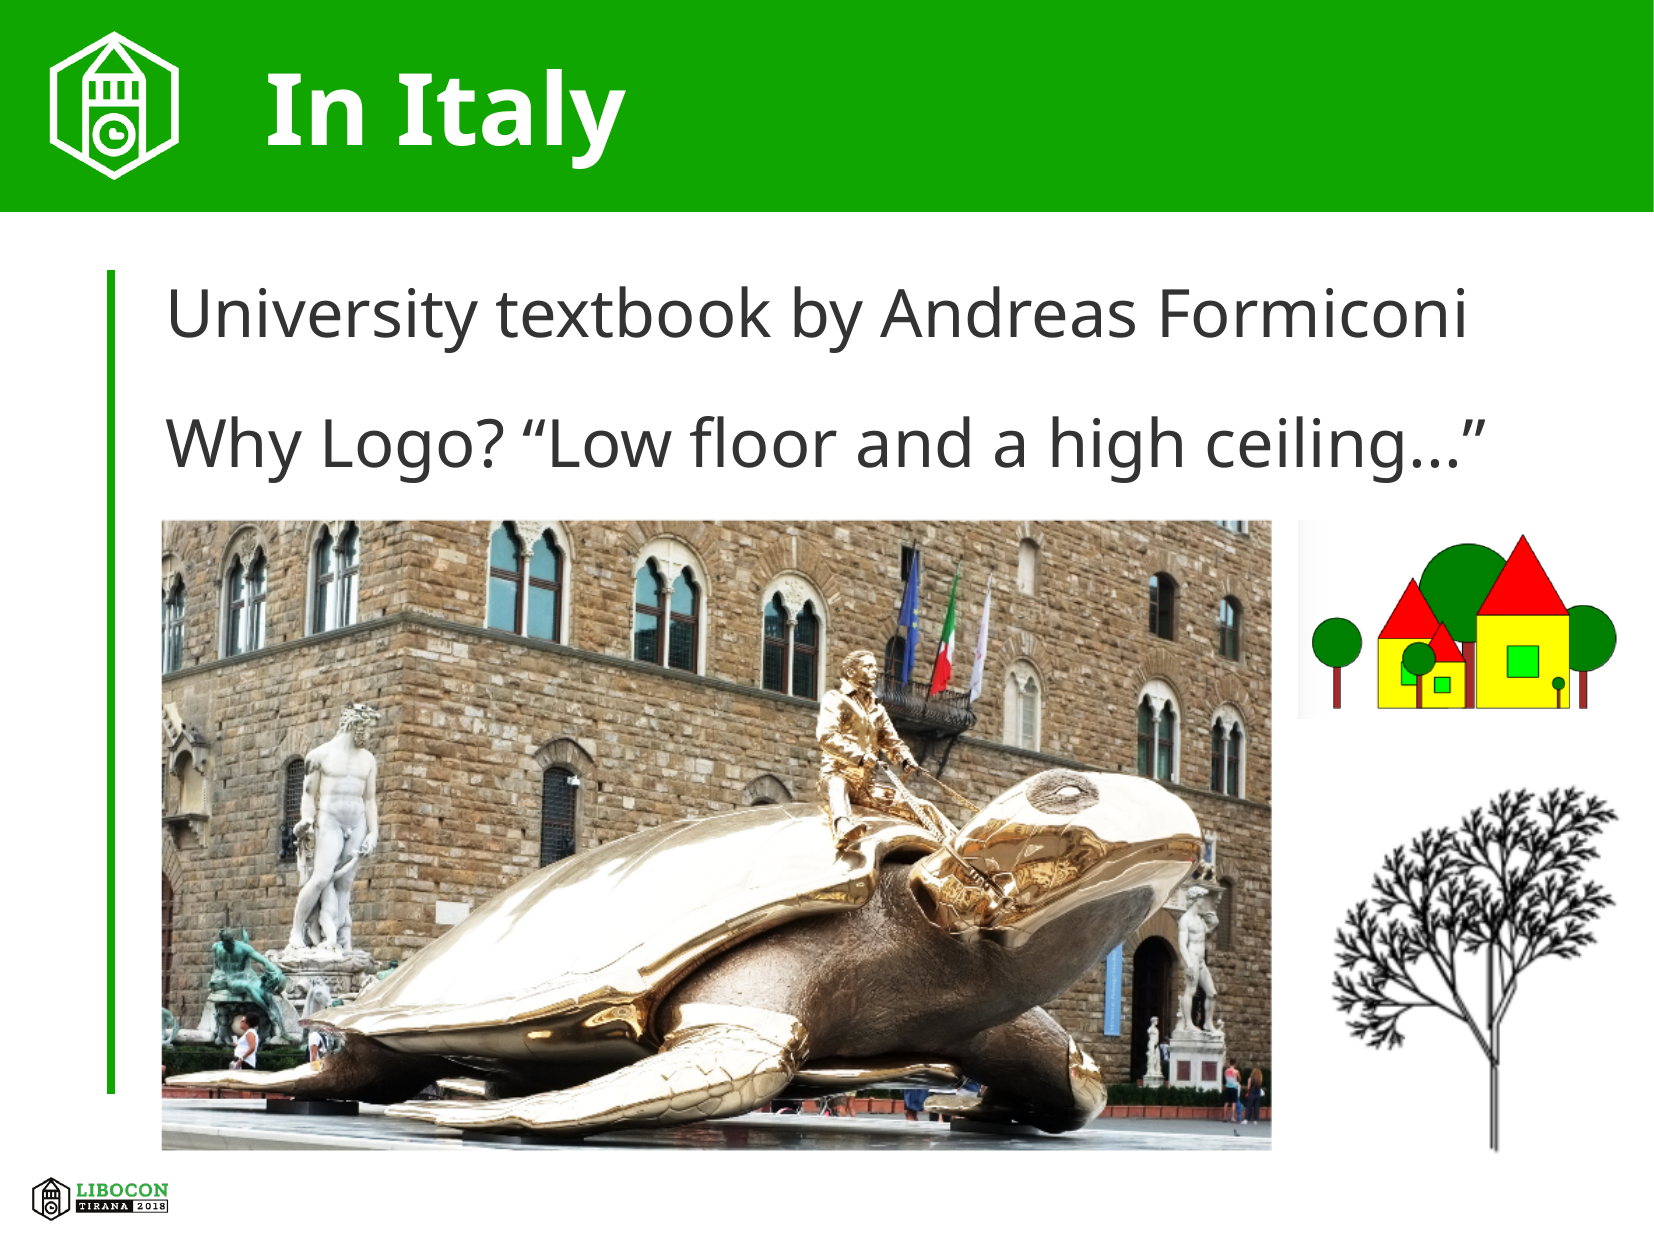

# In Italy
University textbook by Andreas Formiconi
Why Logo? “Low floor and a high ceiling...”